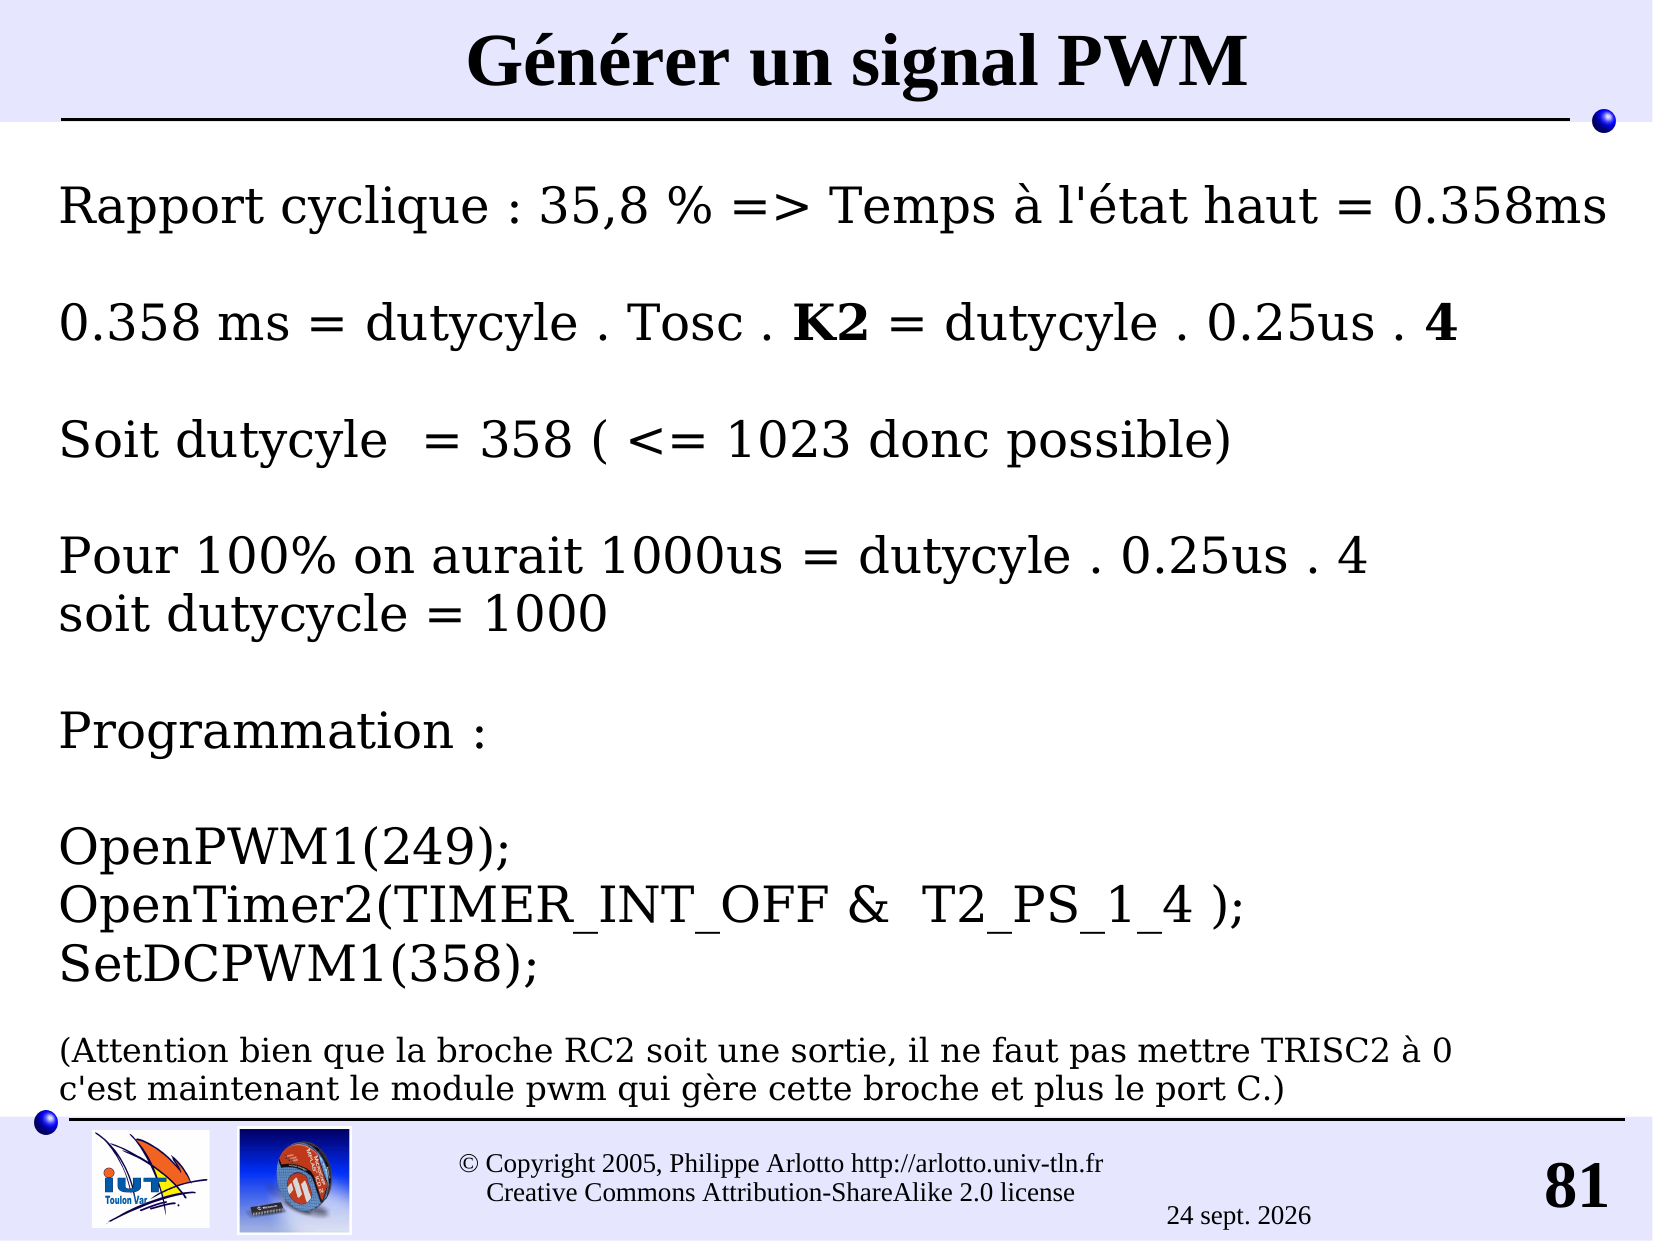

# Générer un signal PWM
Rapport cyclique : 35,8 % => Temps à l'état haut = 0.358ms
0.358 ms = dutycyle . Tosc . K2 = dutycyle . 0.25us . 4
Soit dutycyle = 358 ( <= 1023 donc possible)
Pour 100% on aurait 1000us = dutycyle . 0.25us . 4
soit dutycycle = 1000
Programmation :
OpenPWM1(249);
OpenTimer2(TIMER_INT_OFF & T2_PS_1_4 );
SetDCPWM1(358);
(Attention bien que la broche RC2 soit une sortie, il ne faut pas mettre TRISC2 à 0
c'est maintenant le module pwm qui gère cette broche et plus le port C.)